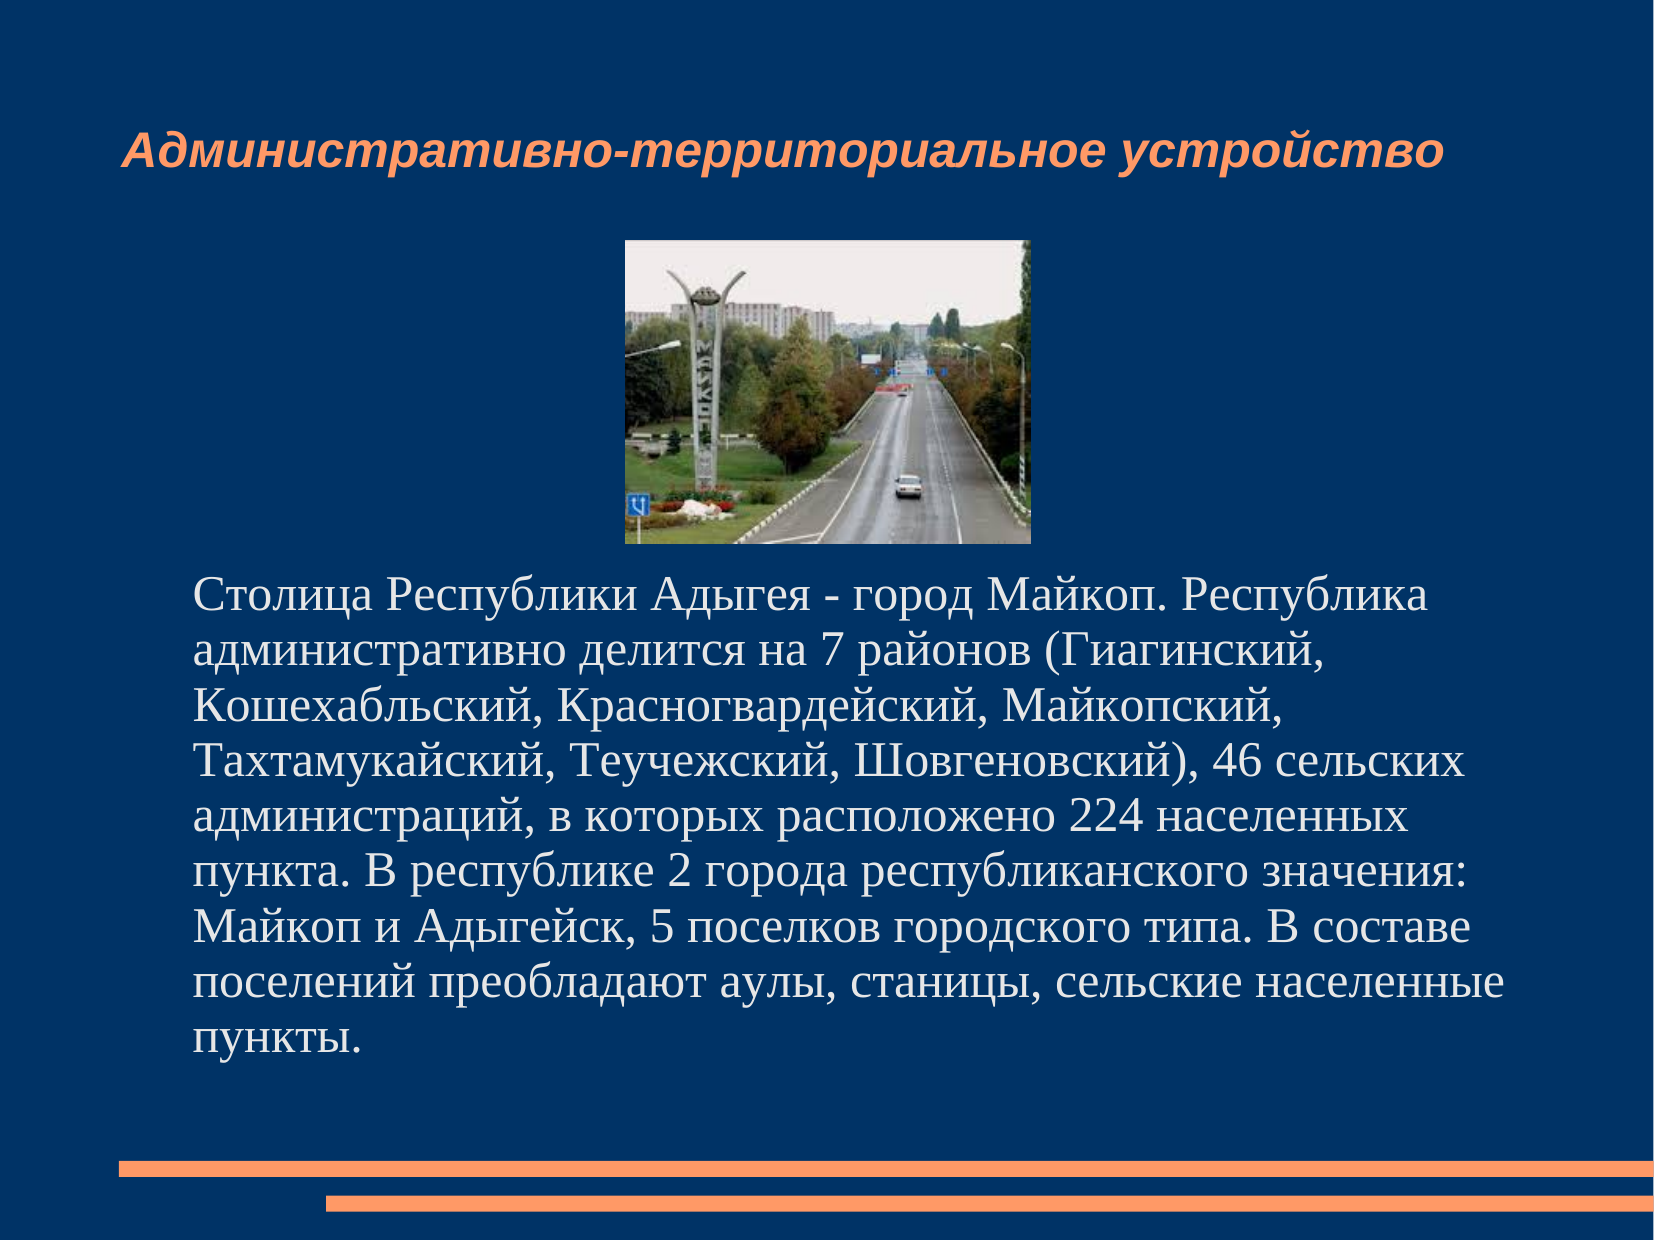

# Административно-территориальное устройство
Столица Республики Адыгея - город Майкоп. Республика административно делится на 7 районов (Гиагинский, Кошехабльский, Красногвардейский, Майкопский, Тахтамукайский, Теучежский, Шовгеновский), 46 сельских администраций, в которых расположено 224 населенных пункта. В республике 2 города республиканского значения: Майкоп и Адыгейск, 5 поселков городского типа. В составе поселений преобладают аулы, станицы, сельские населенные пункты.